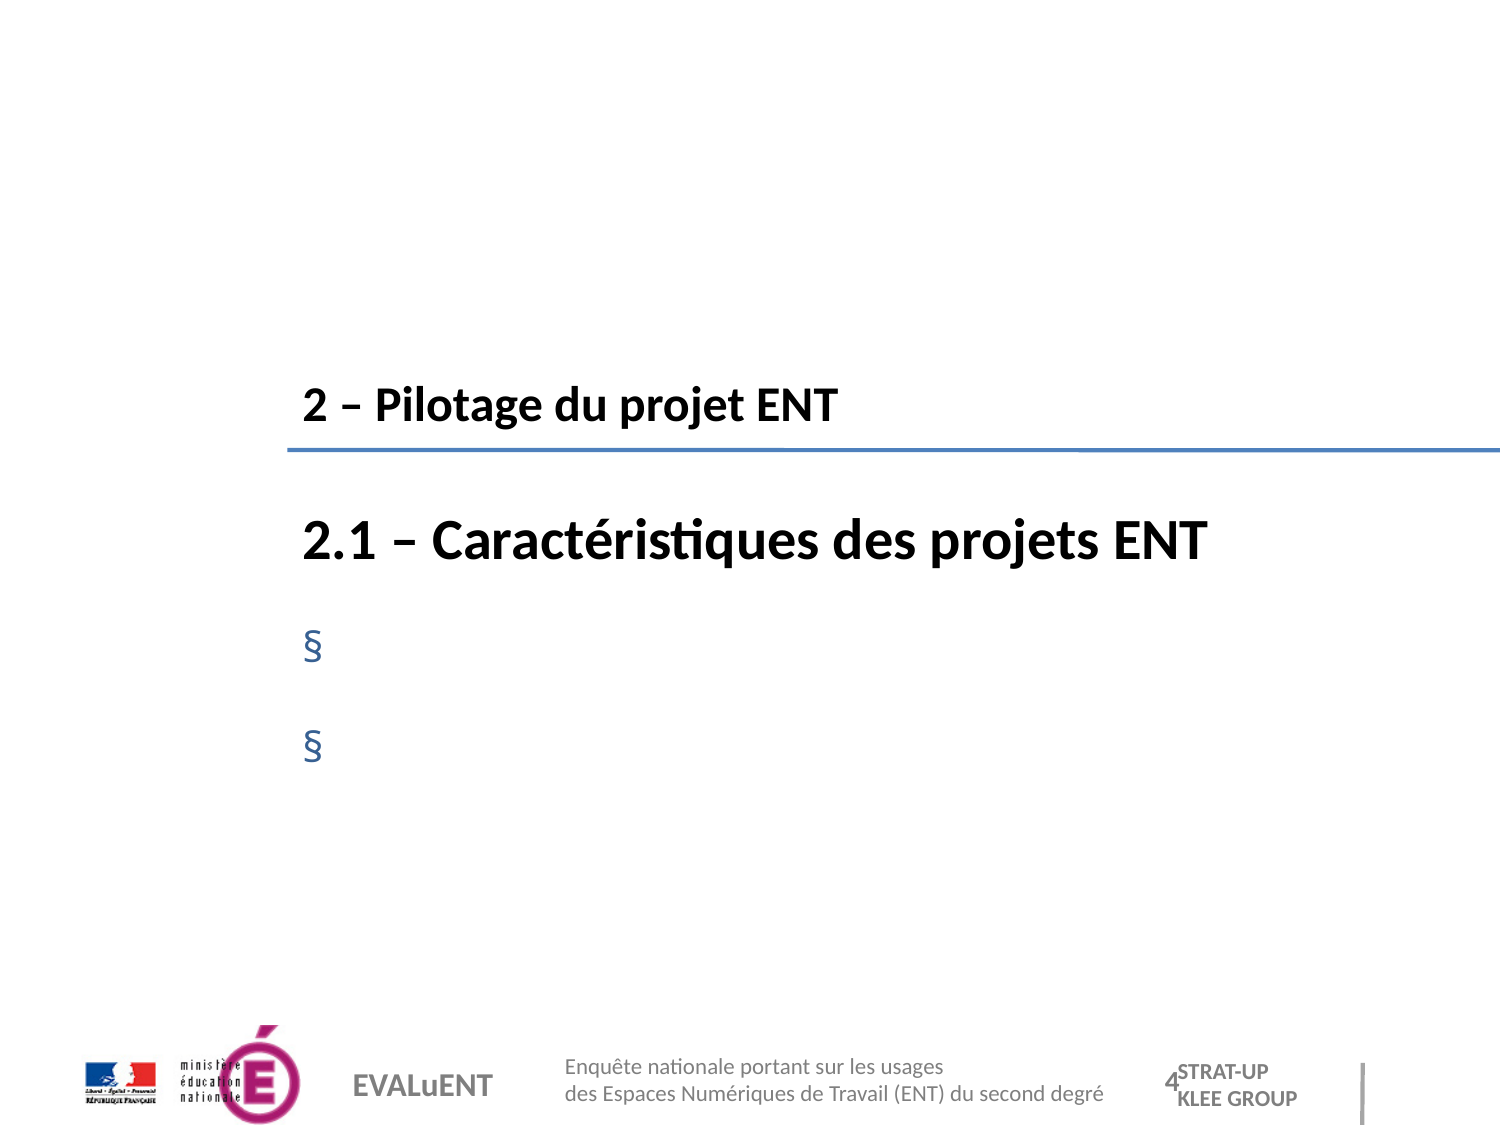

2 – Pilotage du projet ENT
2.1 – Caractéristiques des projets ENT